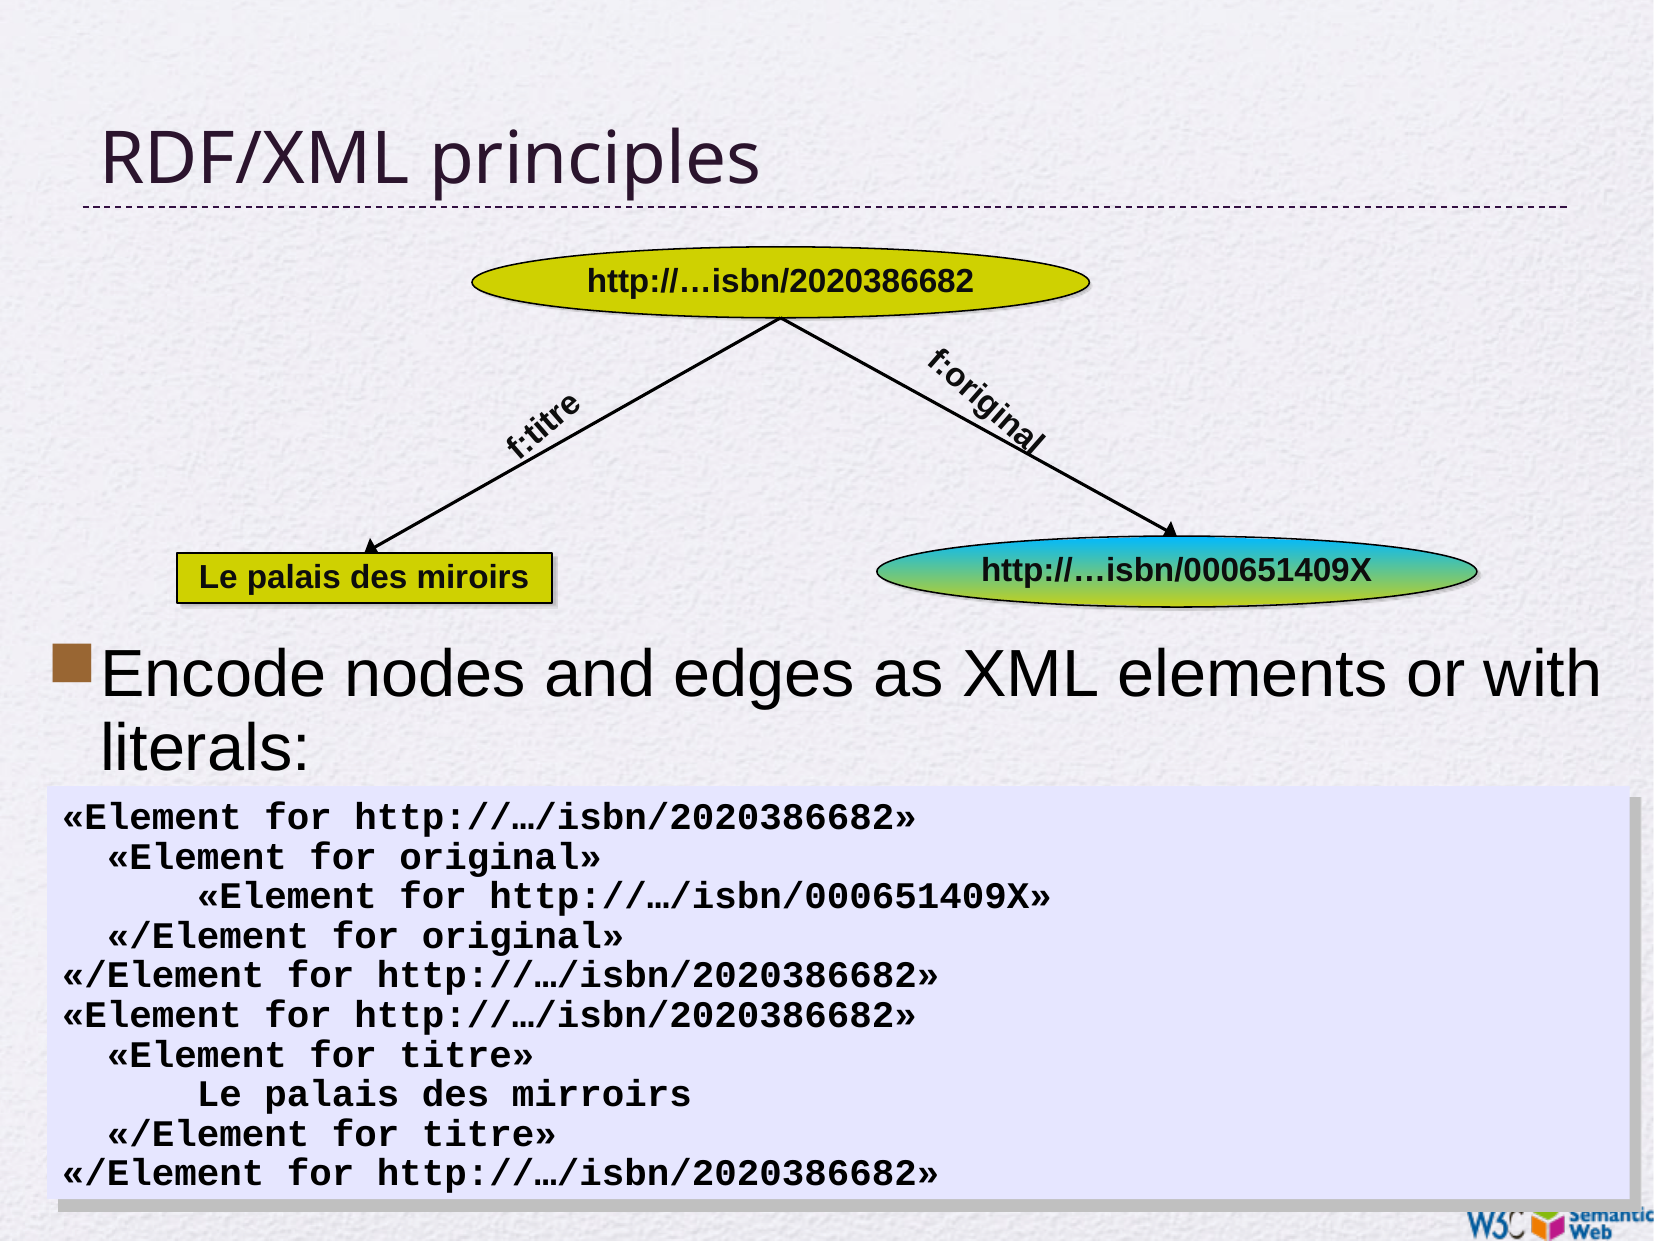

# RDF/XML principles
http://…isbn/2020386682
f:original
f:titre
http://…isbn/000651409X
Le palais des miroirs
Encode nodes and edges as XML elements or with literals:
«Element for http://…/isbn/2020386682»
 «Element for original»
 «Element for http://…/isbn/000651409X»
 «/Element for original»
«/Element for http://…/isbn/2020386682»
«Element for http://…/isbn/2020386682»
 «Element for titre»
 Le palais des mirroirs
 «/Element for titre»
«/Element for http://…/isbn/2020386682»